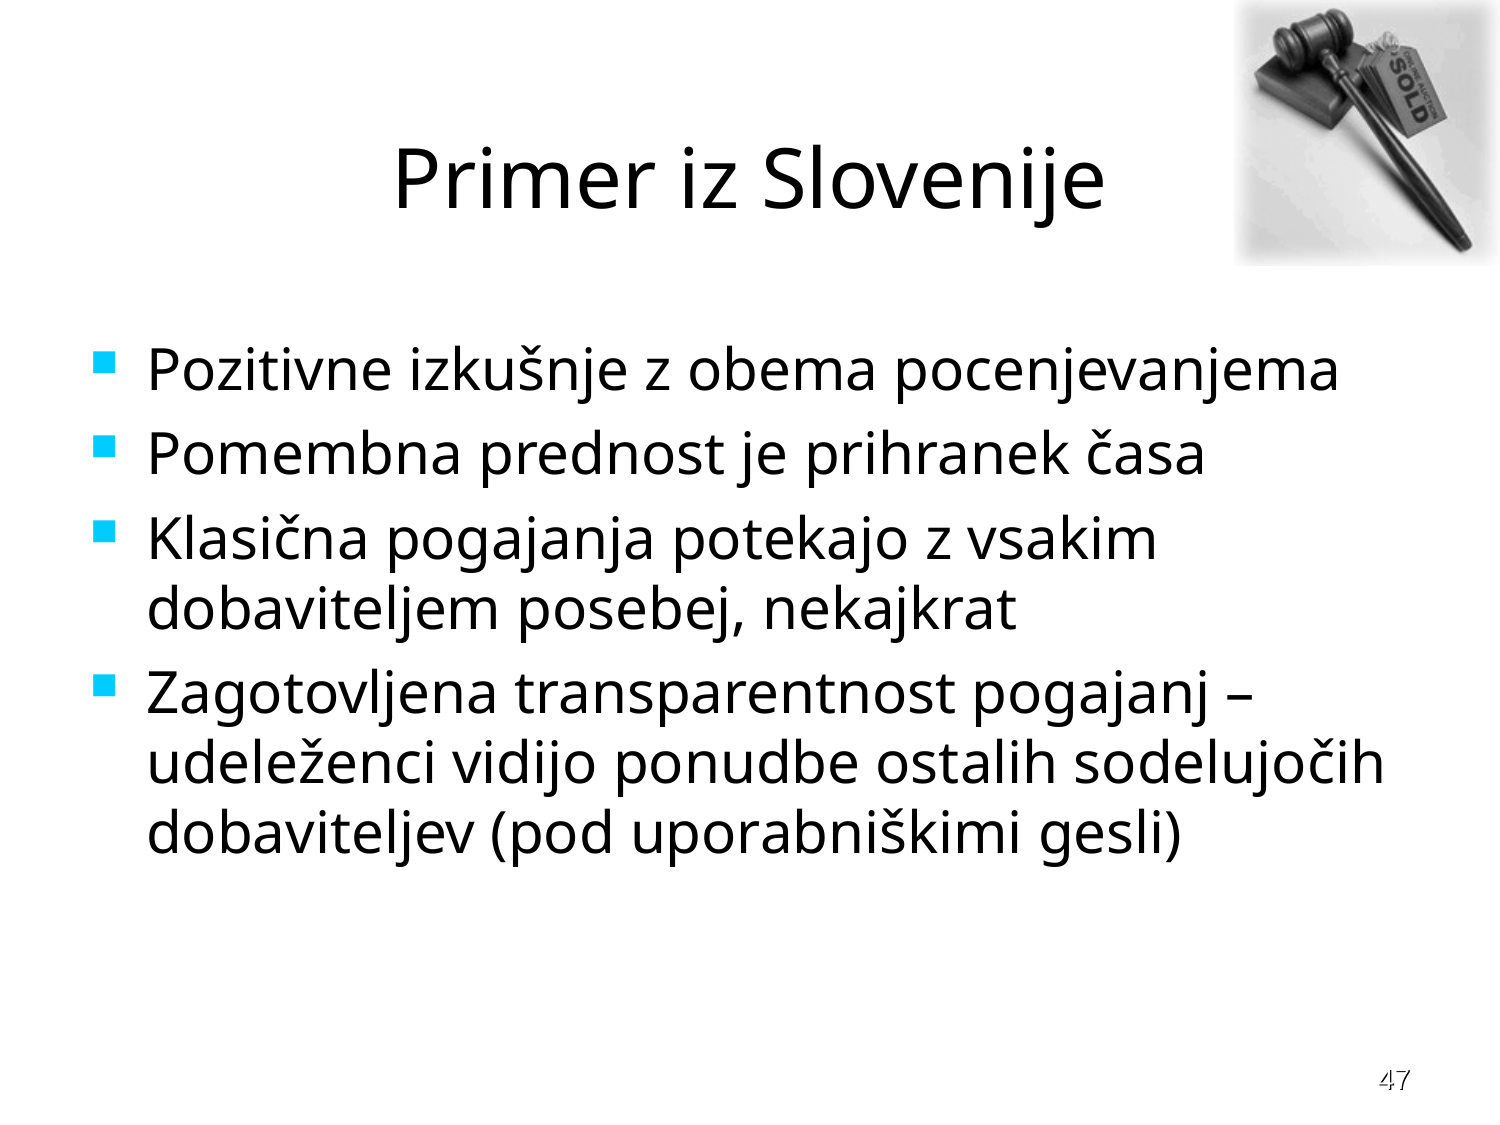

# Primer iz Slovenije
Pozitivne izkušnje z obema pocenjevanjema
Pomembna prednost je prihranek časa
Klasična pogajanja potekajo z vsakim dobaviteljem posebej, nekajkrat
Zagotovljena transparentnost pogajanj – udeleženci vidijo ponudbe ostalih sodelujočih dobaviteljev (pod uporabniškimi gesli)